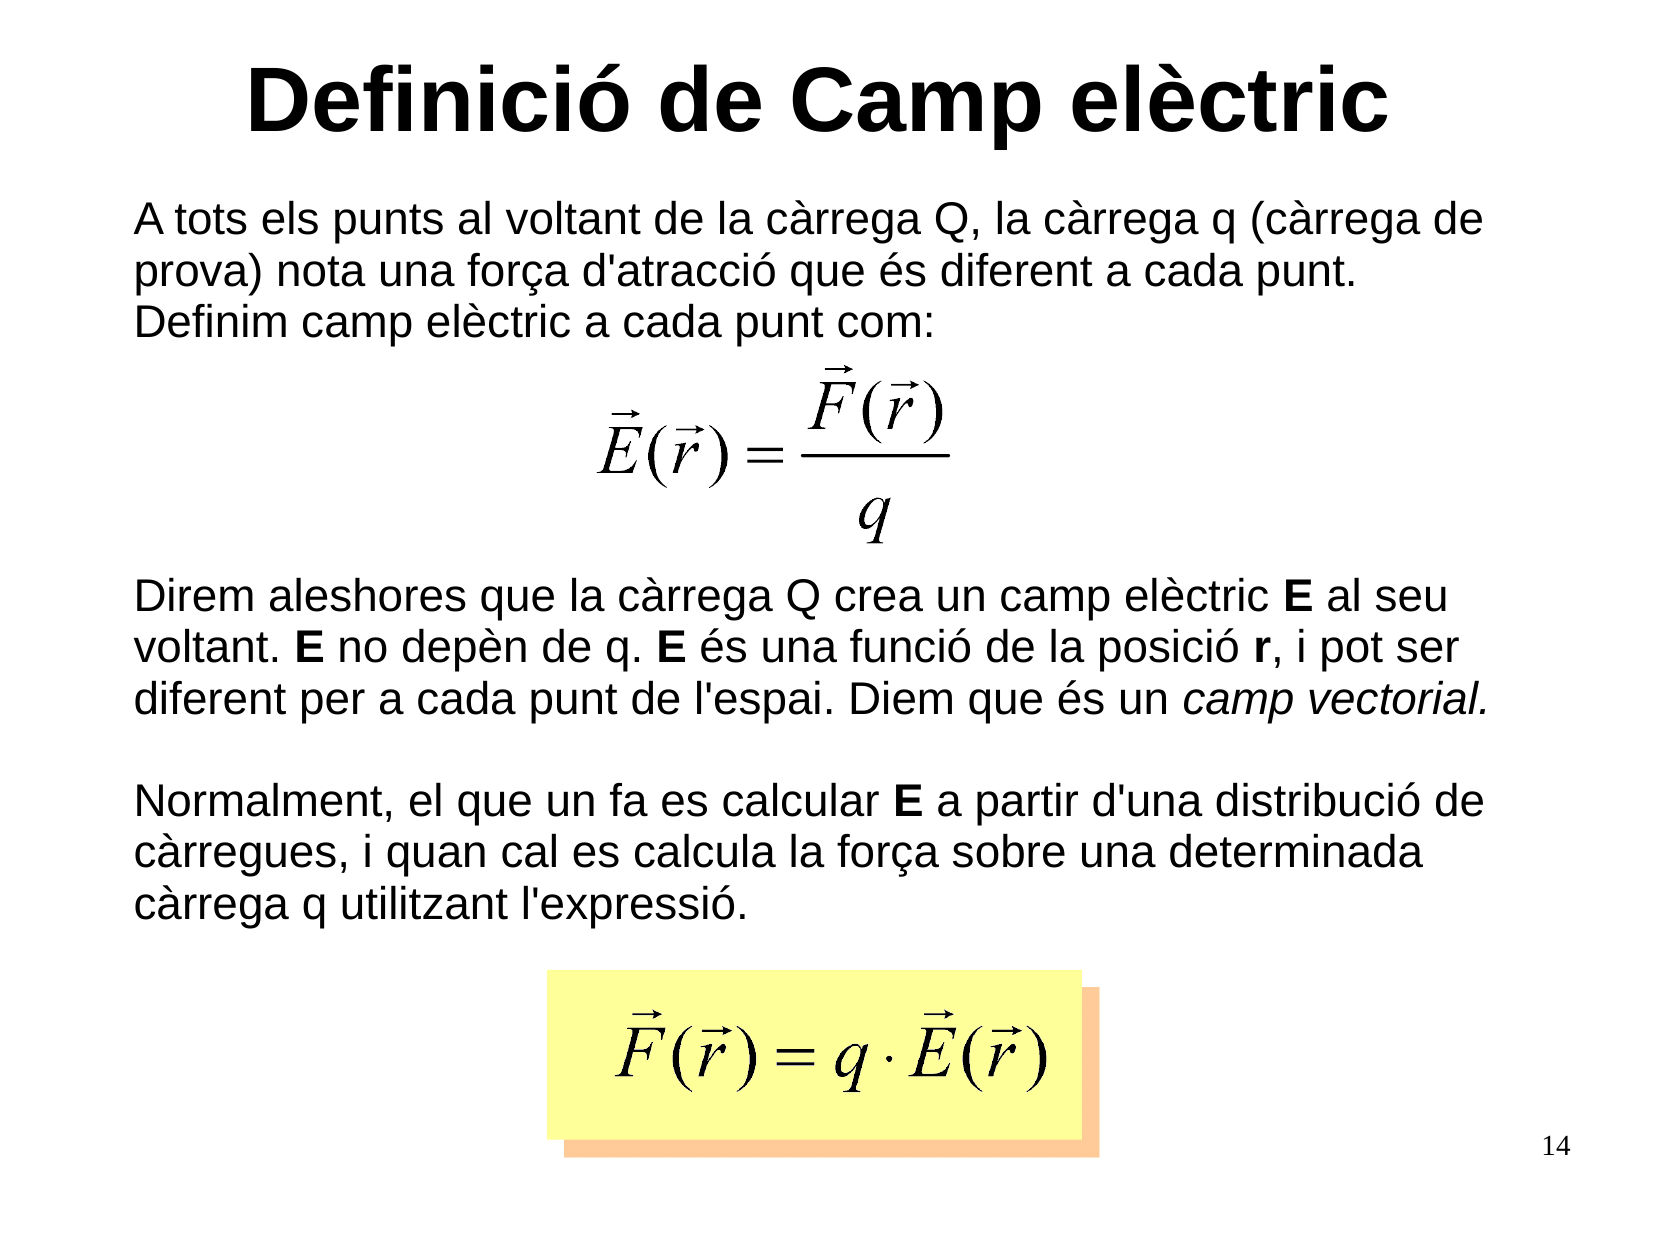

Definició de Camp elèctric
A tots els punts al voltant de la càrrega Q, la càrrega q (càrrega de prova) nota una força d'atracció que és diferent a cada punt. Definim camp elèctric a cada punt com:
Direm aleshores que la càrrega Q crea un camp elèctric E al seu voltant. E no depèn de q. E és una funció de la posició r, i pot ser diferent per a cada punt de l'espai. Diem que és un camp vectorial.
Normalment, el que un fa es calcular E a partir d'una distribució de càrregues, i quan cal es calcula la força sobre una determinada càrrega q utilitzant l'expressió.
14